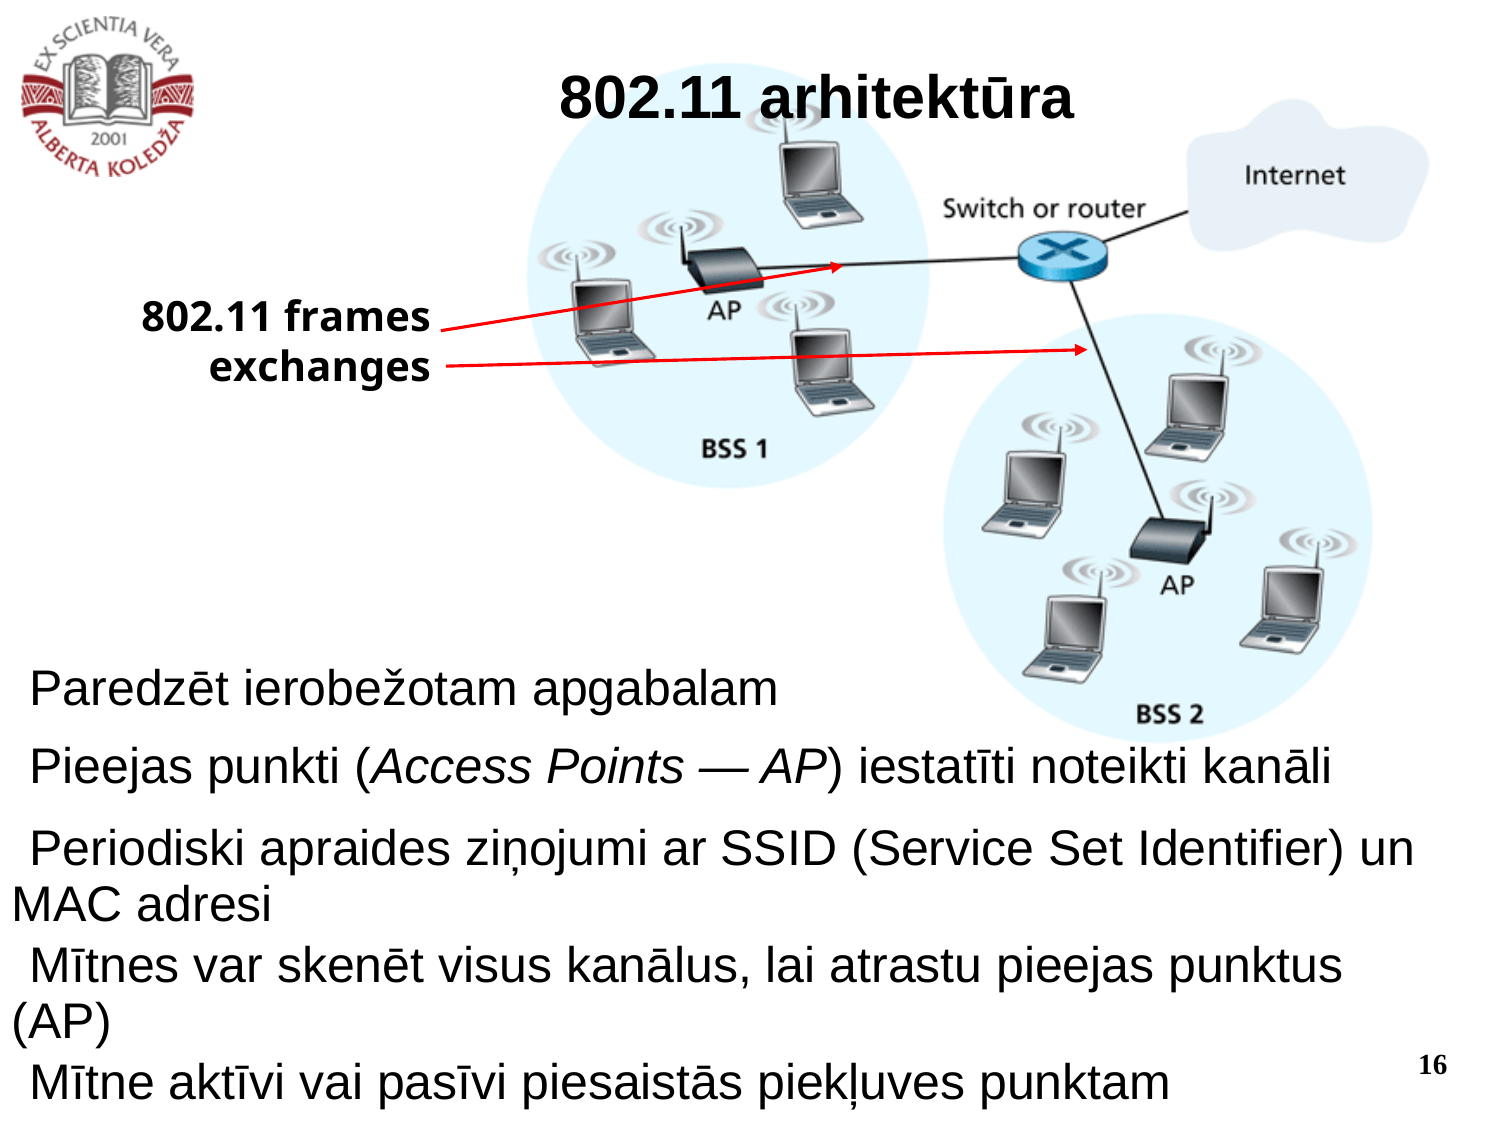

# 802.11 arhitektūra
802.11 frames exchanges
Paredzēt ierobežotam apgabalam
Pieejas punkti (Access Points — AP) iestatīti noteikti kanāli
Periodiski apraides ziņojumi ar SSID (Service Set Identifier) un MAC adresi
Mītnes var skenēt visus kanālus, lai atrastu pieejas punktus (AP)
Mītne aktīvi vai pasīvi piesaistās piekļuves punktam